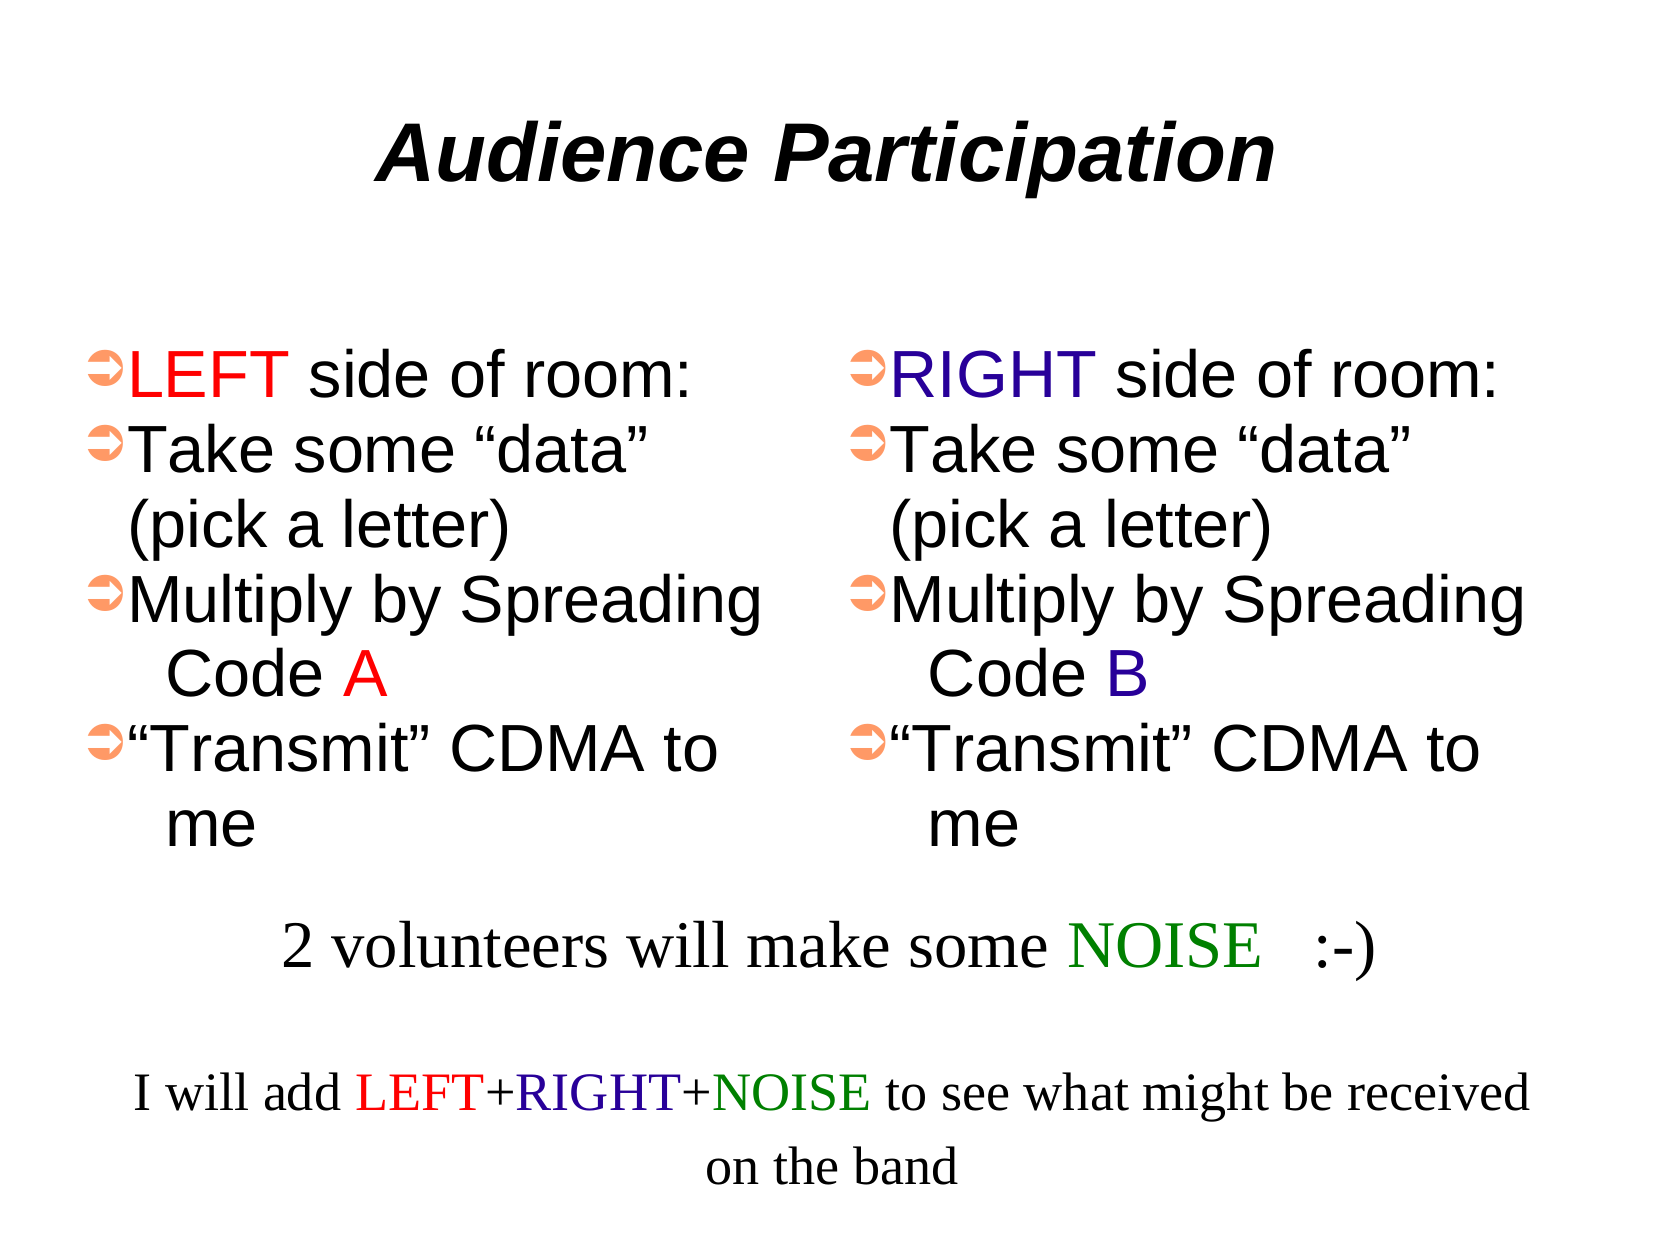

# Audience Participation
LEFT side of room:
Take some “data”
(pick a letter)
Multiply by Spreading Code A
“Transmit” CDMA to me
RIGHT side of room:
Take some “data”
(pick a letter)
Multiply by Spreading Code B
“Transmit” CDMA to me
2 volunteers will make some NOISE :-)
I will add LEFT+RIGHT+NOISE to see what might be received
on the band